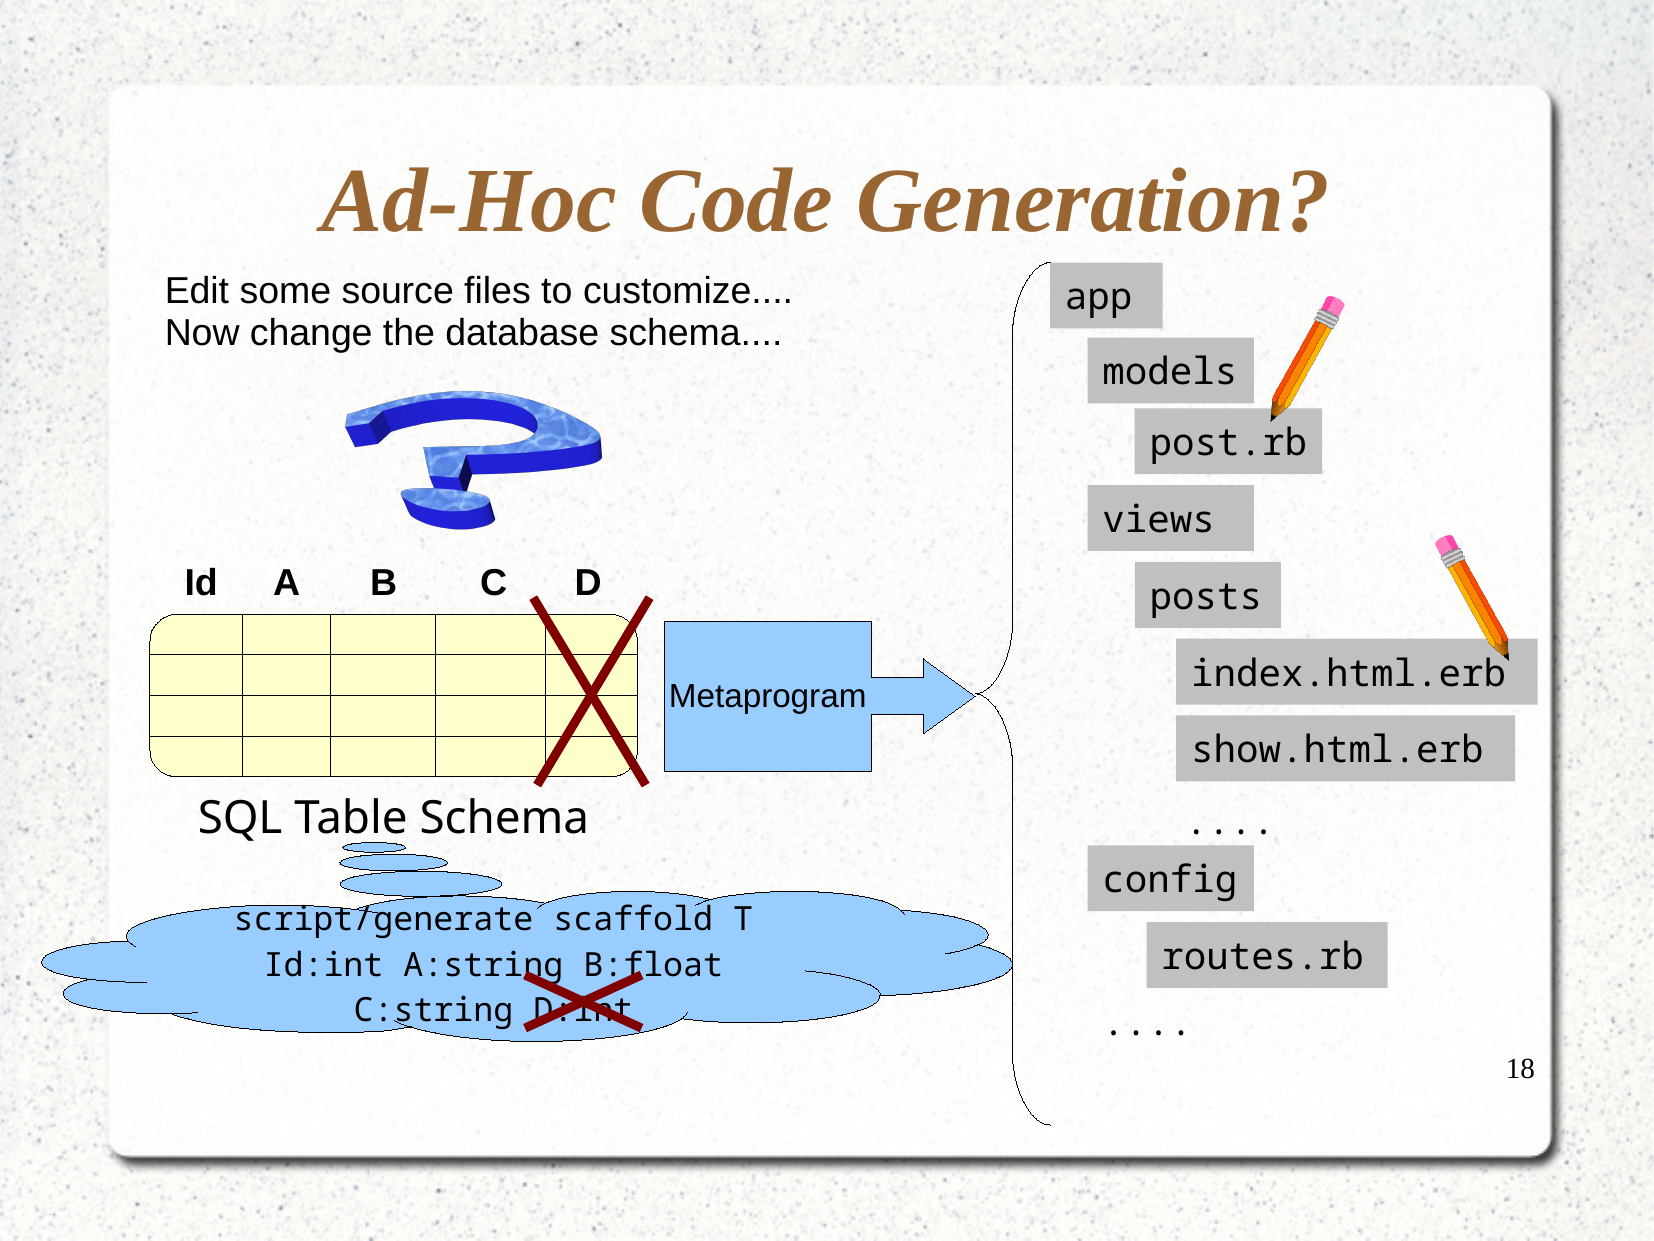

# Ad-Hoc Code Generation?
Edit some source files to customize....
Now change the database schema....
app
models
post.rb
views
posts
index.html.erb
show.html.erb
....
config
routes.rb
....
?
Id
A
B
C
D
SQL Table Schema
Metaprogram
script/generate scaffold T Id:int A:string B:float C:string D:int
18